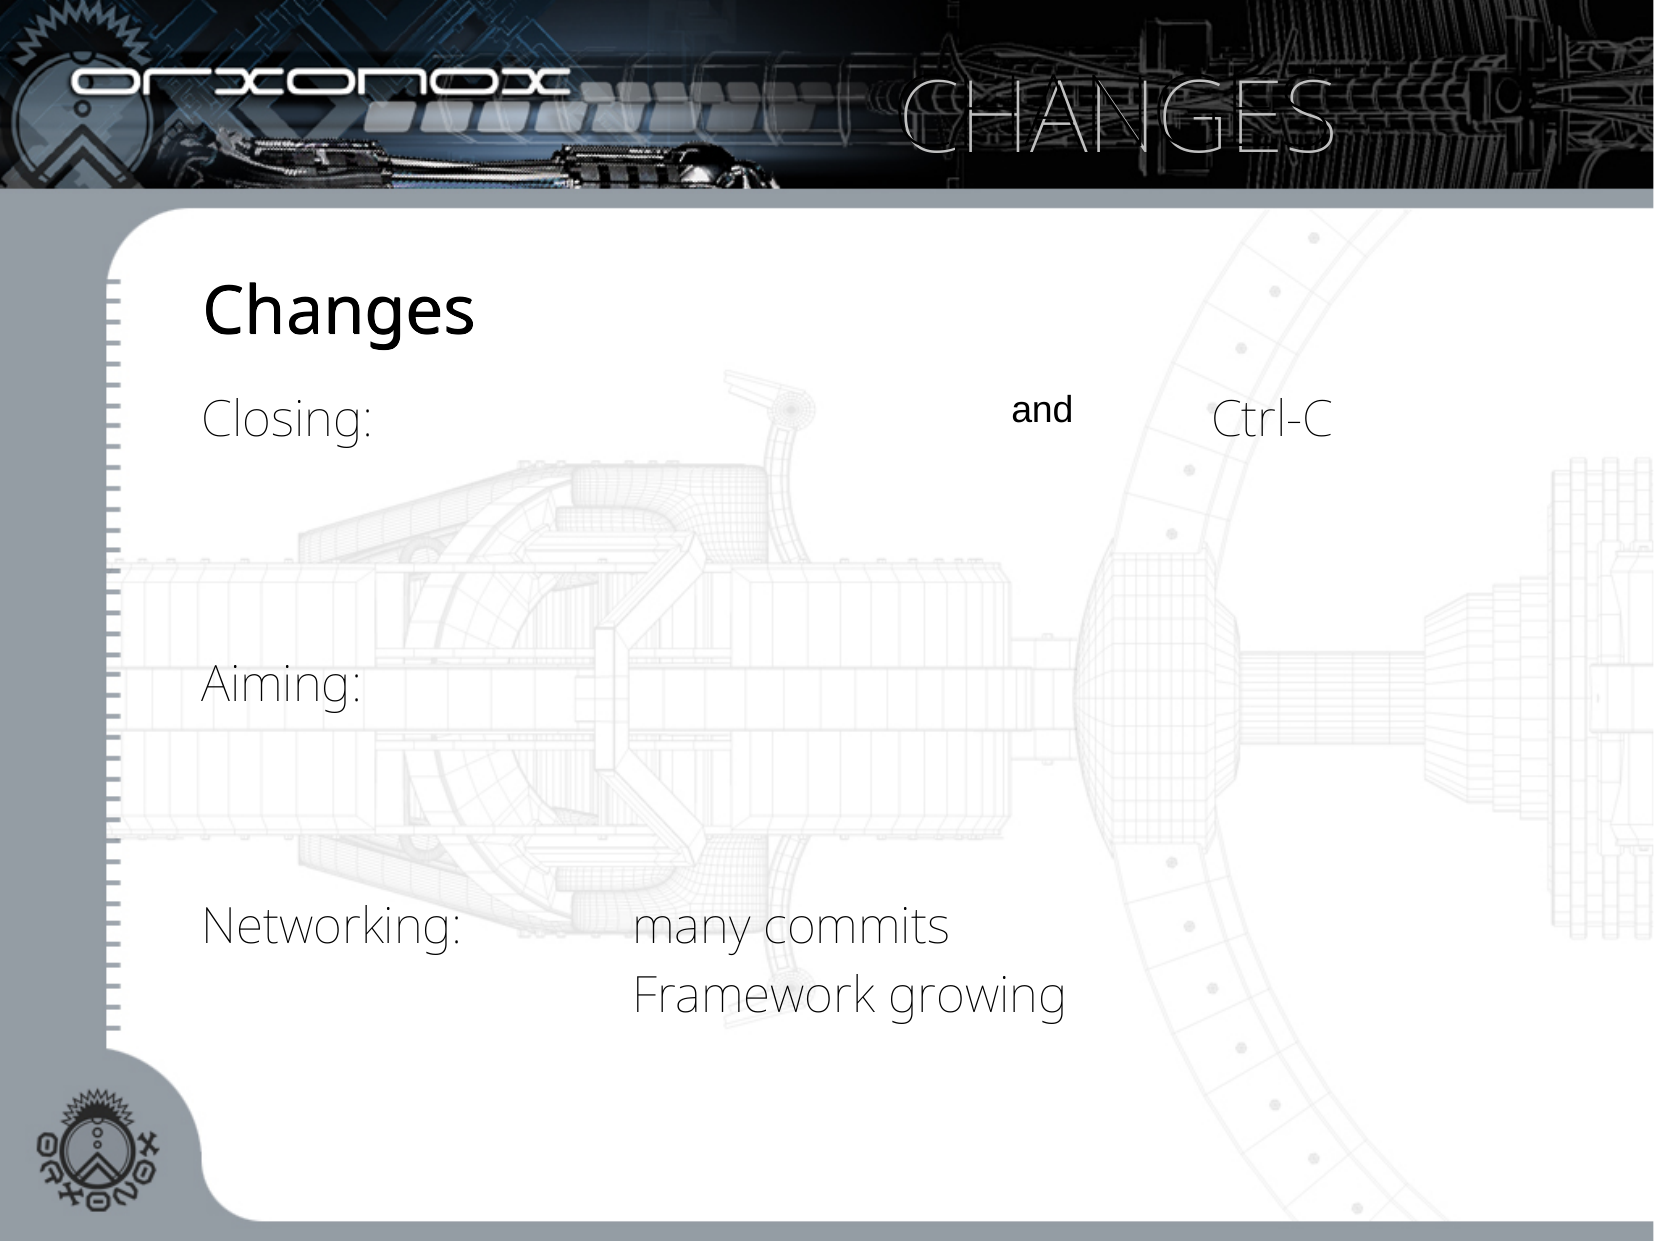

CHANGES
Changes
Closing:
Ctrl-C
and
Aiming:
Networking:
many commits
Framework growing